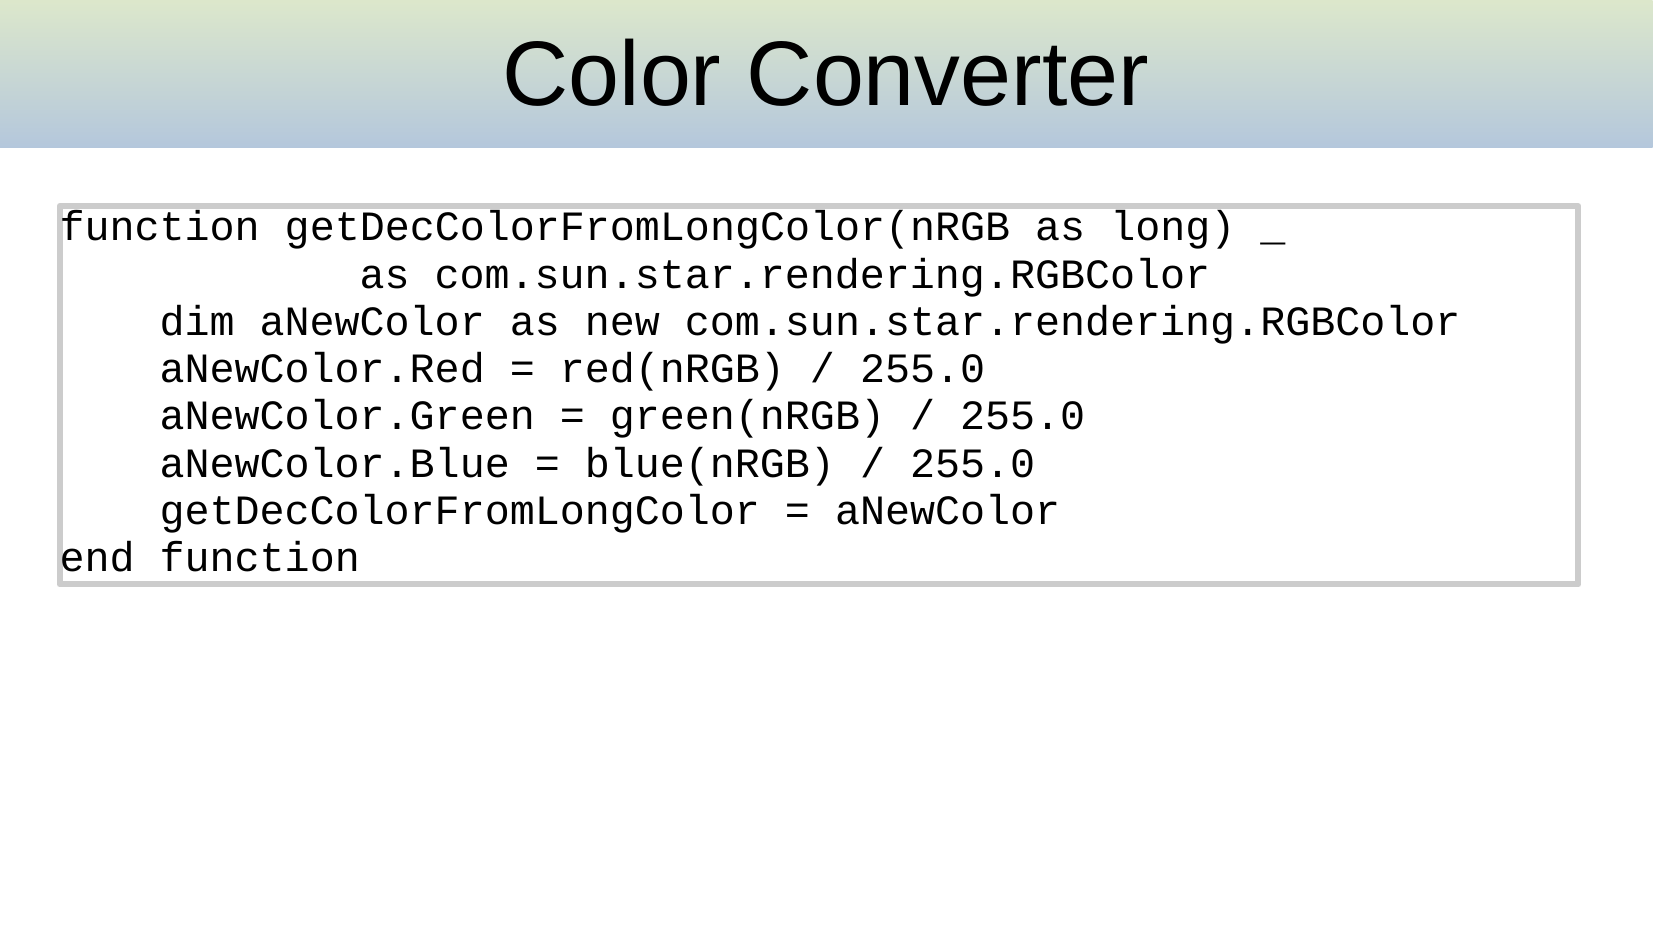

# Color Converter
function getDecColorFromLongColor(nRGB as long) _
 as com.sun.star.rendering.RGBColor
 dim aNewColor as new com.sun.star.rendering.RGBColor
 aNewColor.Red = red(nRGB) / 255.0
 aNewColor.Green = green(nRGB) / 255.0
 aNewColor.Blue = blue(nRGB) / 255.0
 getDecColorFromLongColor = aNewColor
end function